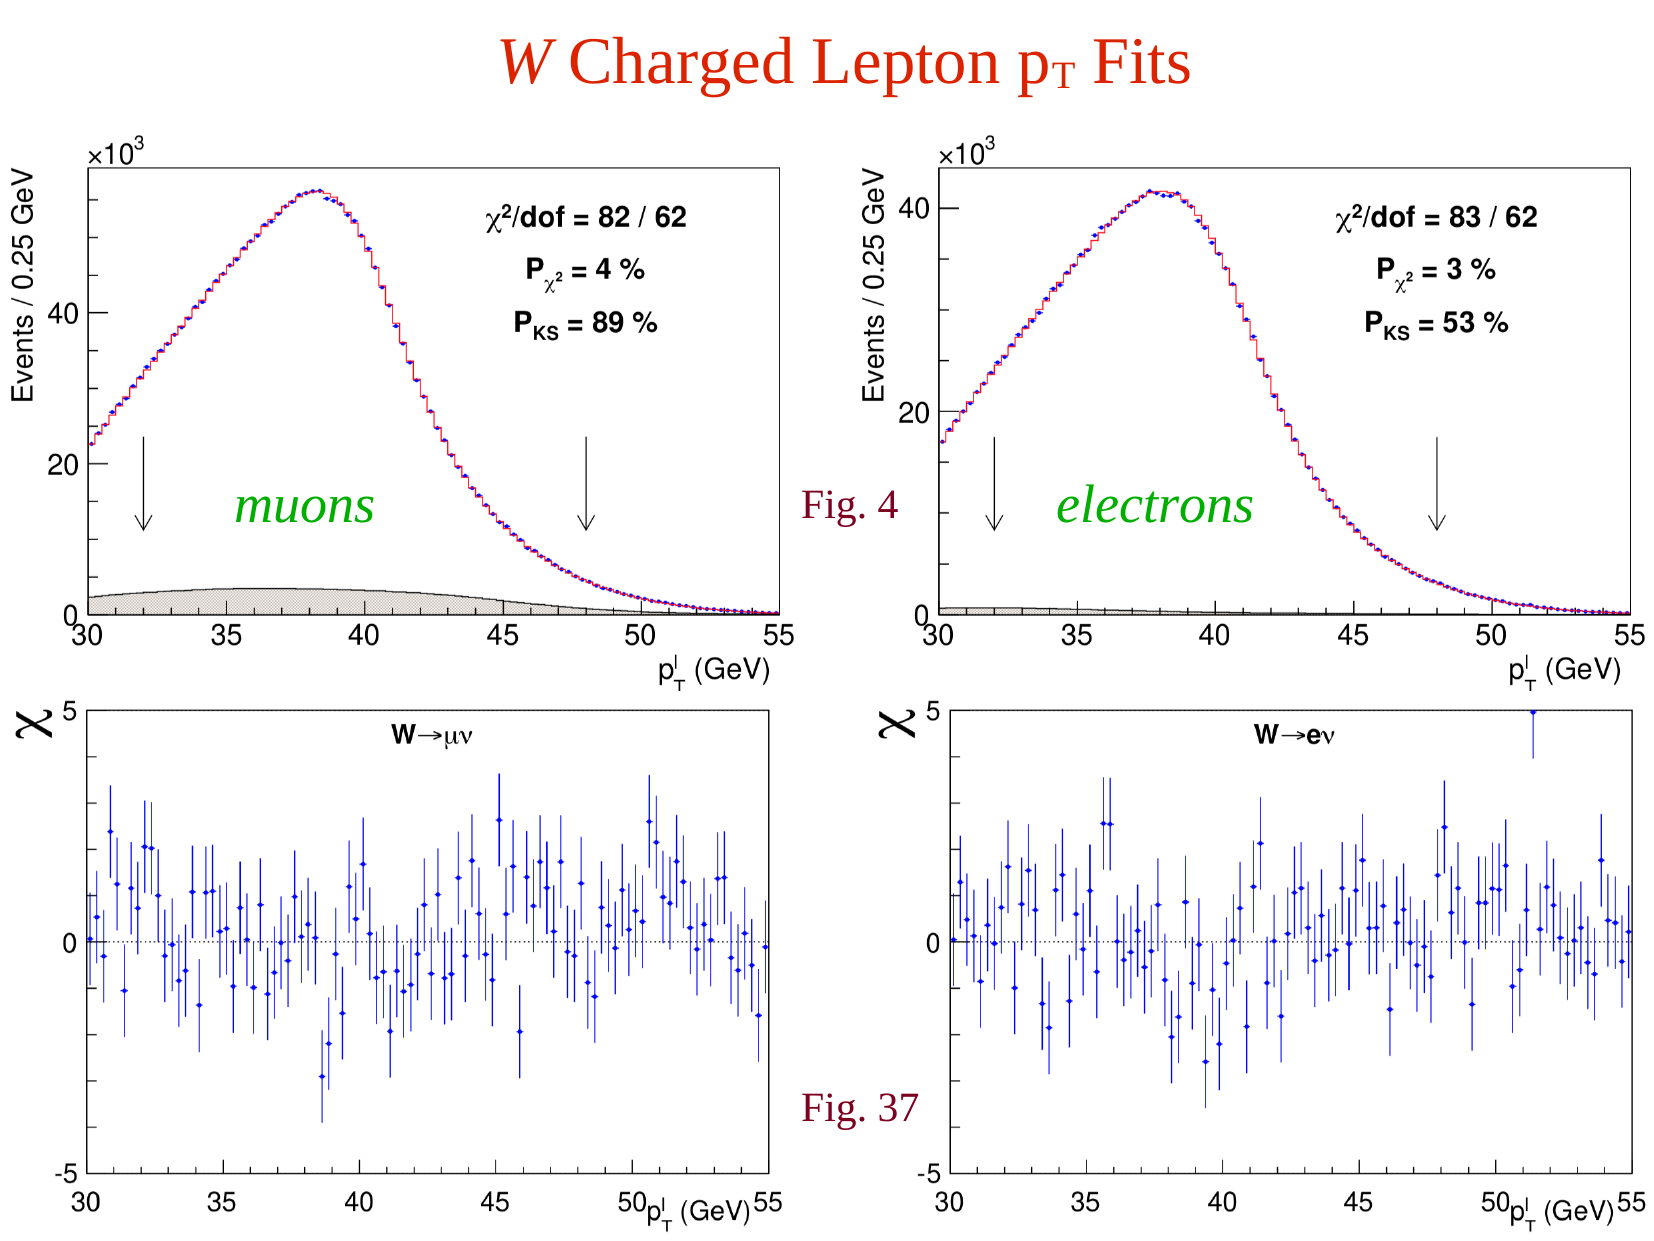

# W Charged Lepton pT Fits
muons
electrons
Fig. 4
Fig. 37
A. V. Kotwal, SLAC, 4/11/22